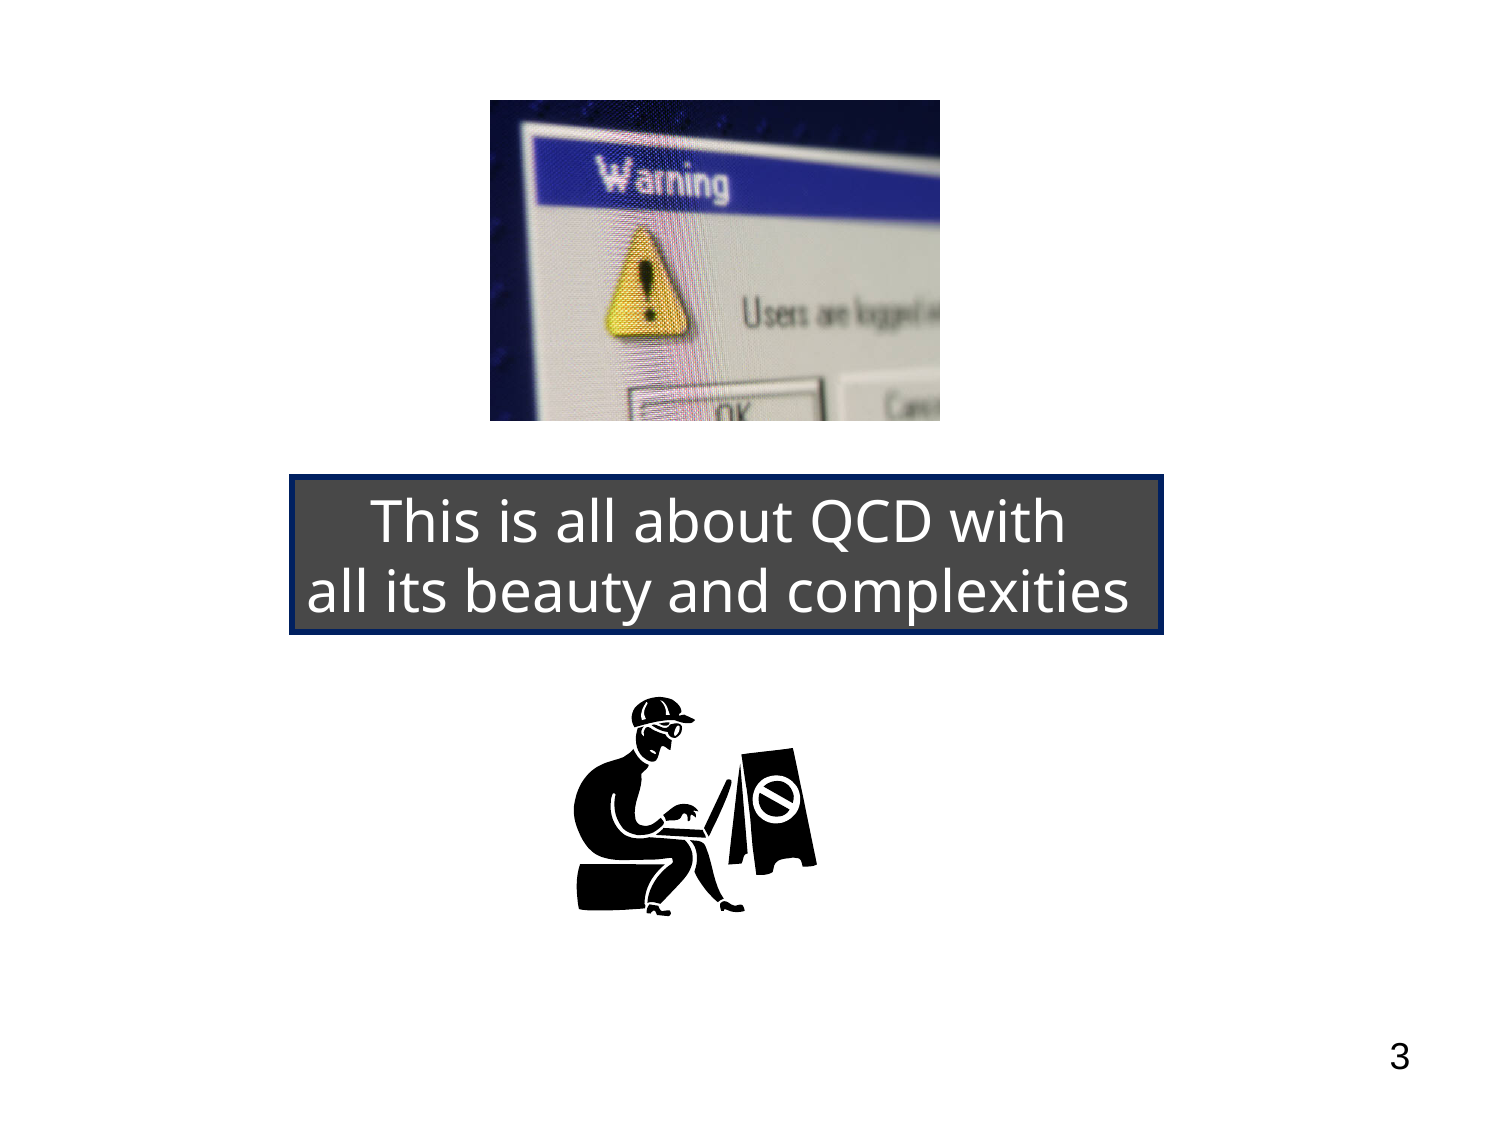

This is all about QCD with
all its beauty and complexities